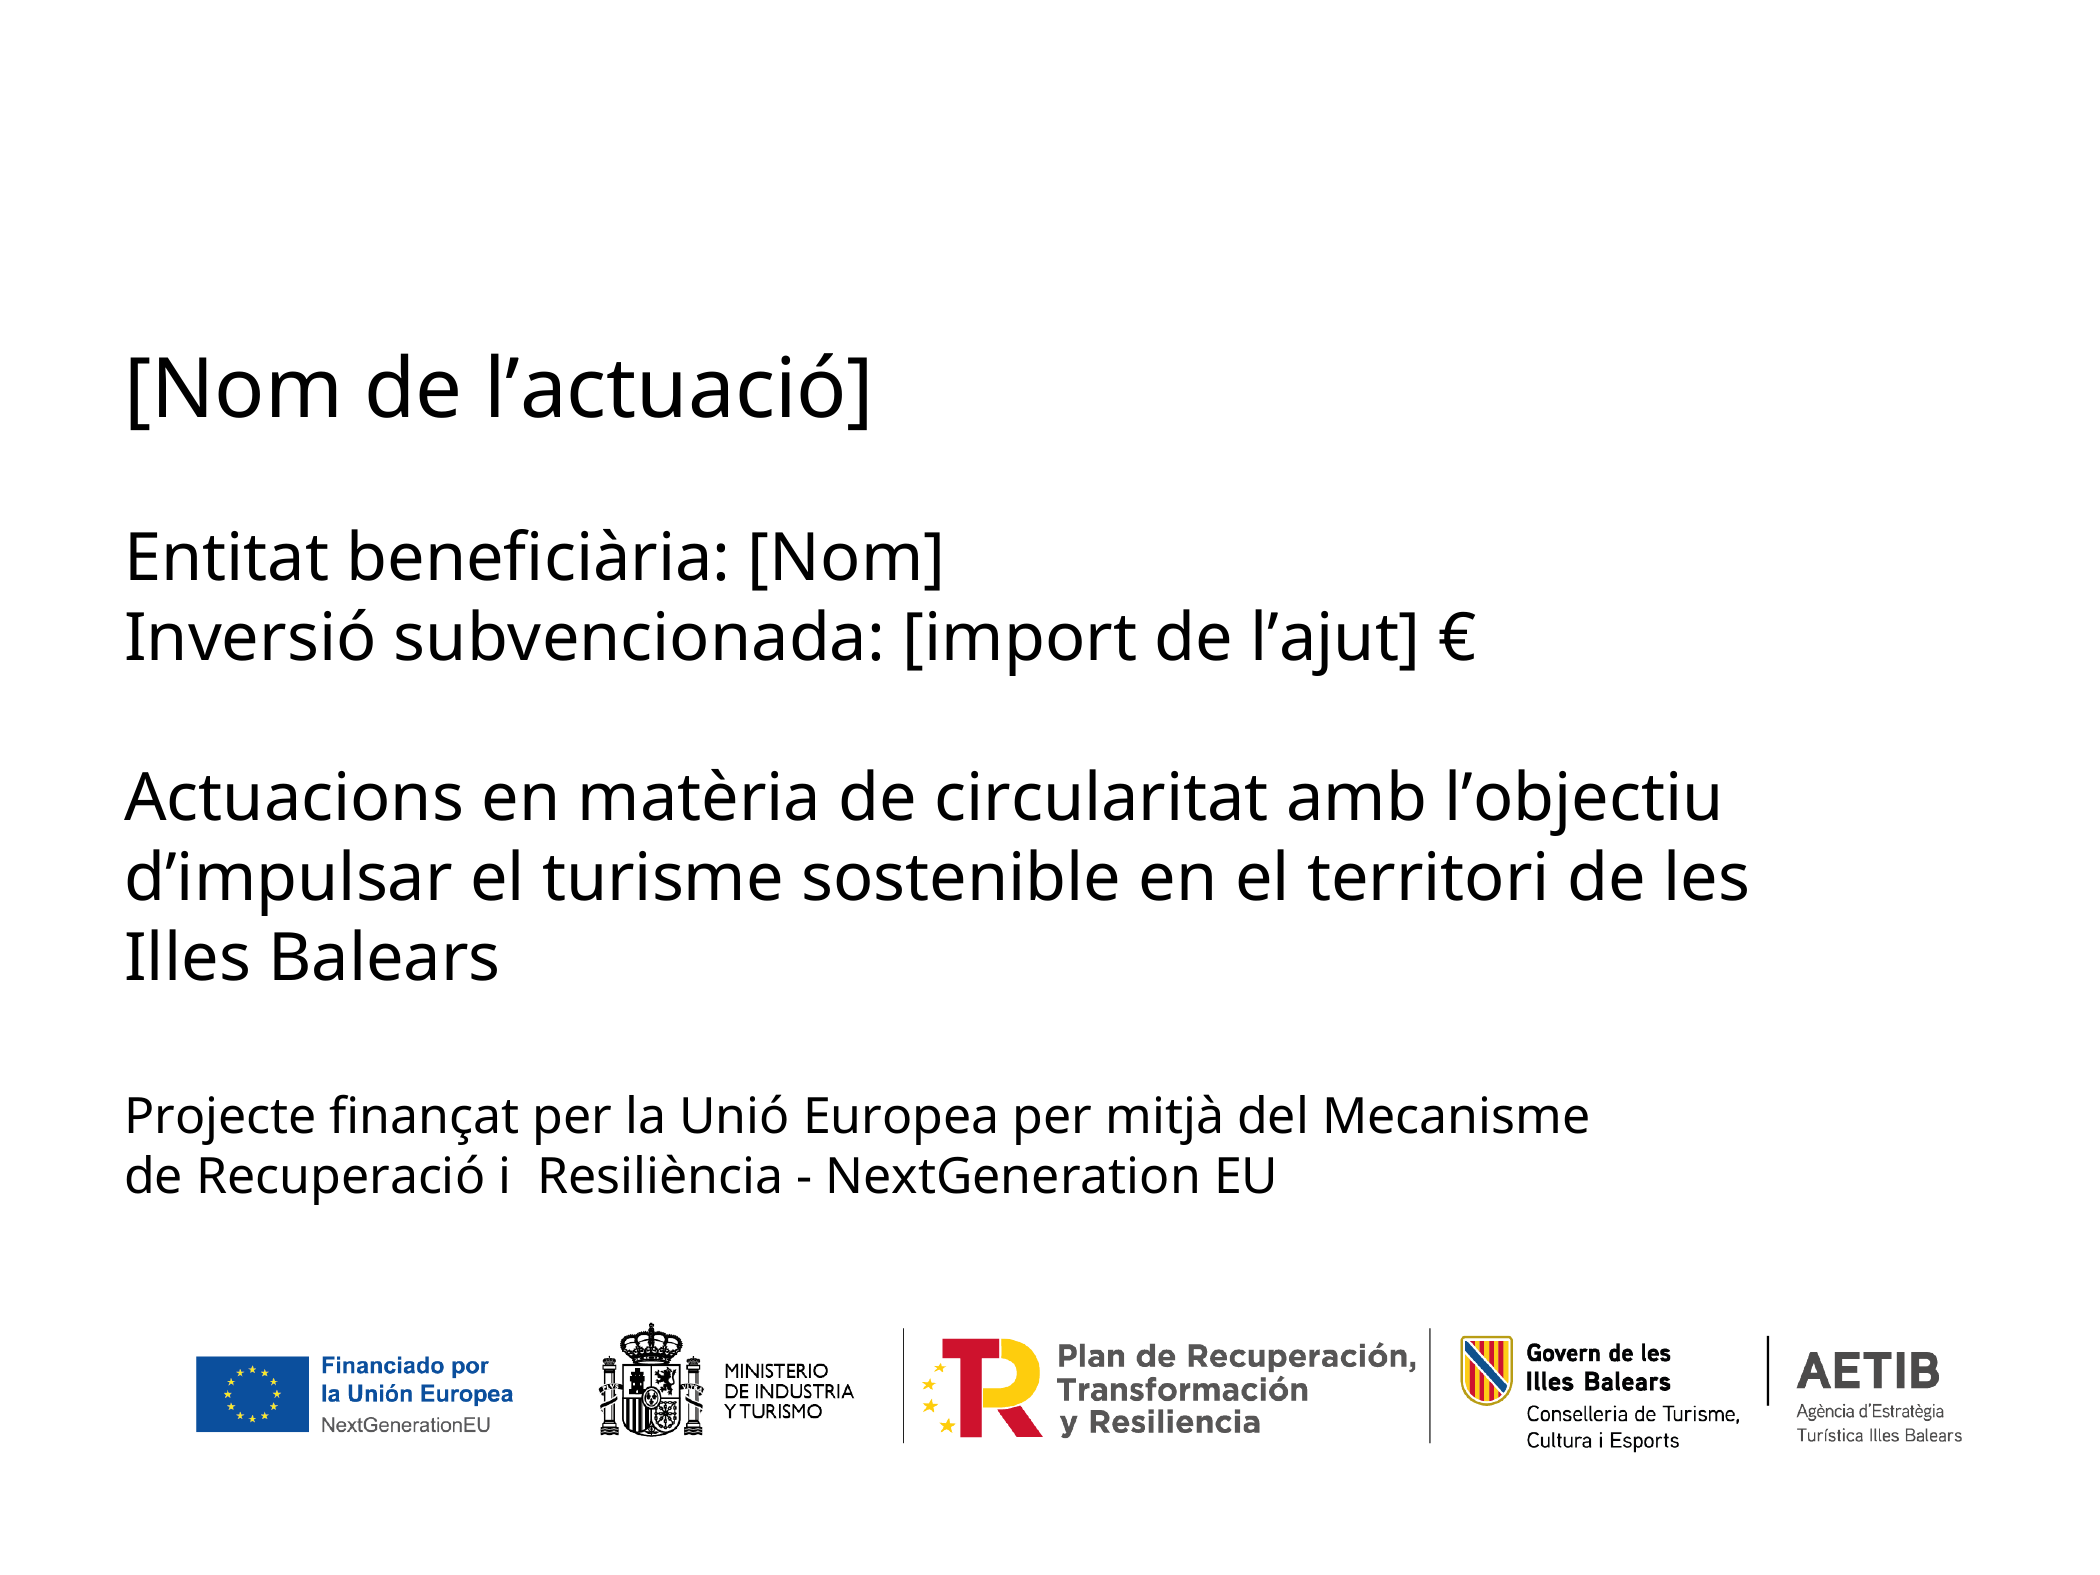

[Nom de l’actuació]
Entitat beneficiària: [Nom]
Inversió subvencionada: [import de l’ajut] €
Actuacions en matèria de circularitat amb l’objectiu d’impulsar el turisme sostenible en el territori de les Illes Balears
Projecte finançat per la Unió Europea per mitjà del Mecanisme de Recuperació i  Resiliència - NextGeneration EU